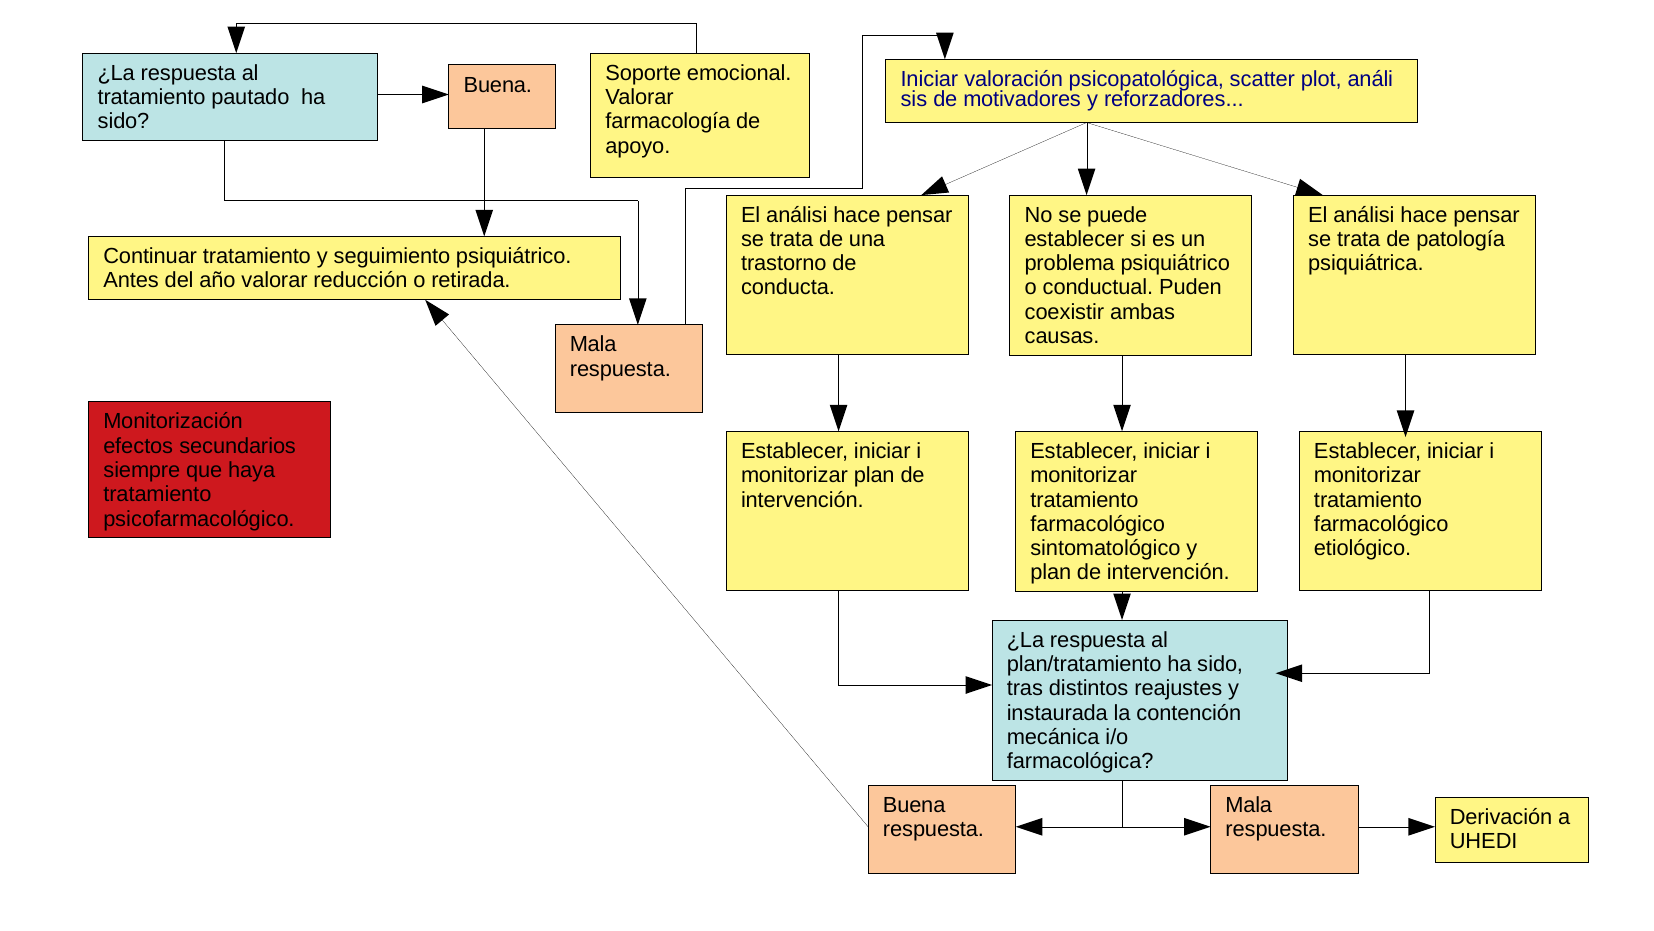

¿La respuesta al tratamiento pautado ha sido?
Soporte emocional. Valorar farmacología de apoyo.
Iniciar valoración psicopatológica, scatter plot, análisis de motivadores y reforzadores...
Buena.
El análisi hace pensar se trata de una trastorno de conducta.
No se puede establecer si es un problema psiquiátrico o conductual. Puden coexistir ambas causas.
El análisi hace pensar se trata de patología psiquiátrica.
Continuar tratamiento y seguimiento psiquiátrico. Antes del año valorar reducción o retirada.
Mala respuesta.
Monitorización efectos secundarios.
Monitorización efectos secundarios siempre que haya tratamiento psicofarmacológico.
Establecer, iniciar i monitorizar plan de intervención.
Establecer, iniciar i monitorizar tratamiento farmacológico sintomatológico y plan de intervención.
Establecer, iniciar i monitorizar tratamiento farmacológico etiológico.
¿La respuesta al plan/tratamiento ha sido, tras distintos reajustes y instaurada la contención mecánica i/o farmacológica?
Buena respuesta.
Mala respuesta.
Derivación a UHEDI